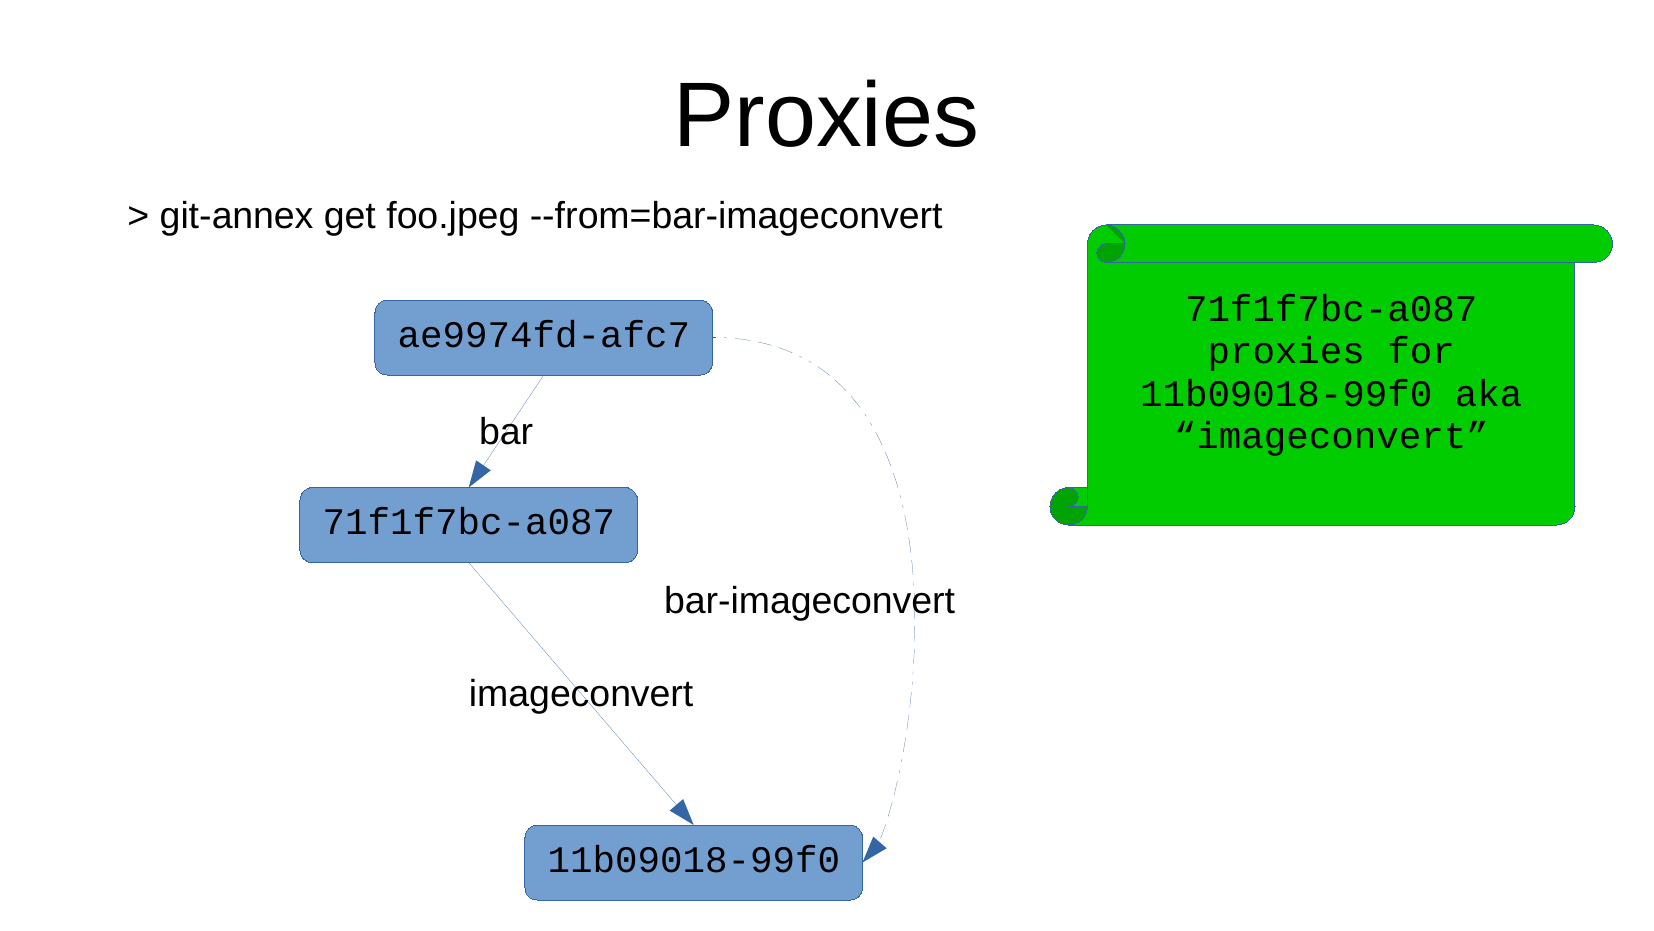

# Proxies
> git-annex get foo.jpeg --from=bar-imageconvert
71f1f7bc-a087 proxies for 11b09018-99f0 aka “imageconvert”
ae9974fd-afc7
71f1f7bc-a087
11b09018-99f0